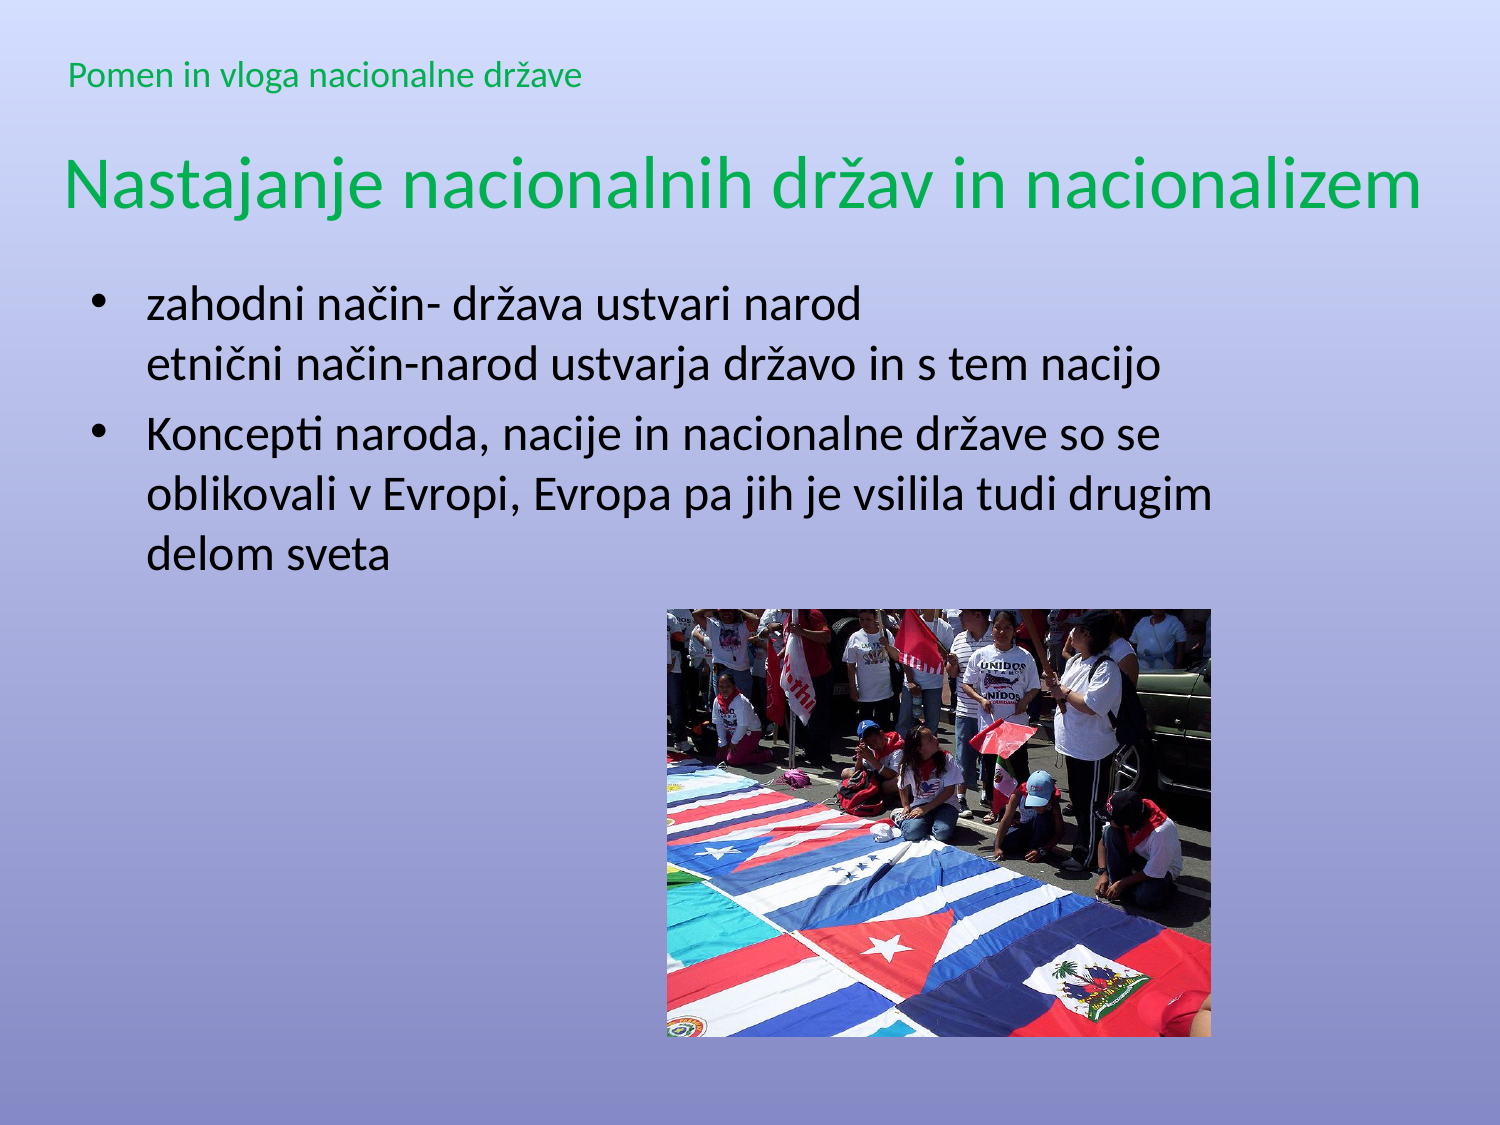

Pomen in vloga nacionalne države
# Nastajanje nacionalnih držav in nacionalizem
zahodni način- država ustvari narod
etnični način-narod ustvarja državo in s tem nacijo
Koncepti naroda, nacije in nacionalne države so se oblikovali v Evropi, Evropa pa jih je vsilila tudi drugim delom sveta